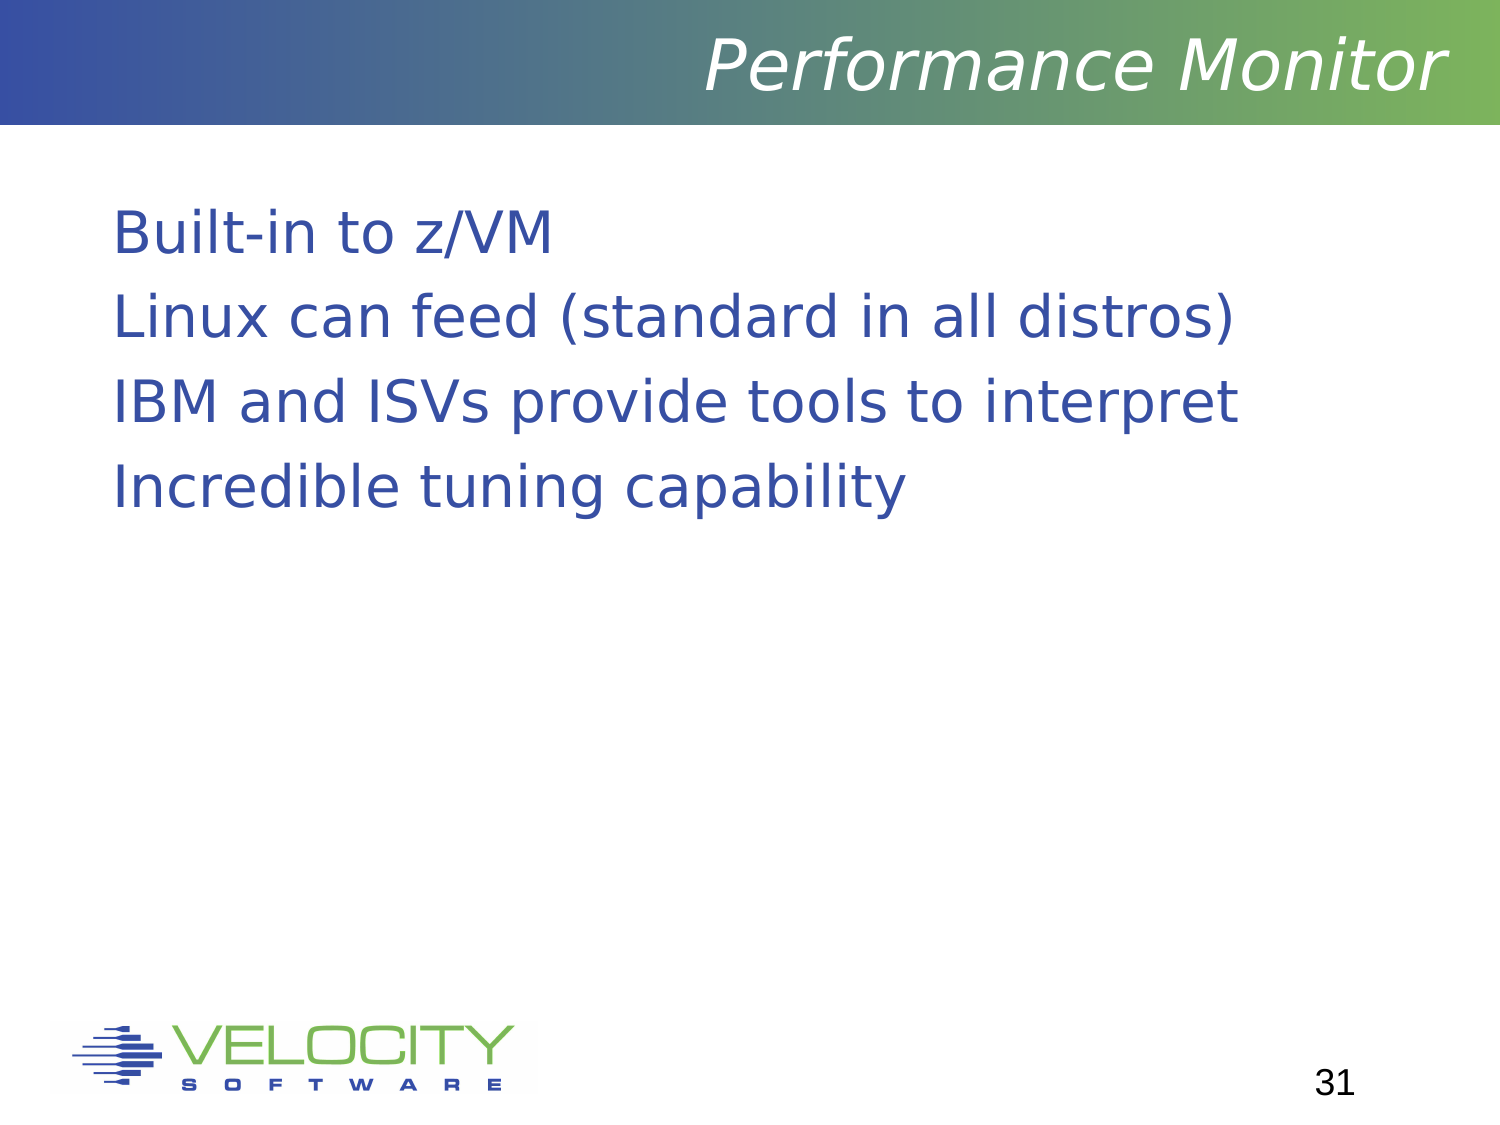

# Performance Monitor
Built-in to z/VM
Linux can feed (standard in all distros)
IBM and ISVs provide tools to interpret
Incredible tuning capability
31